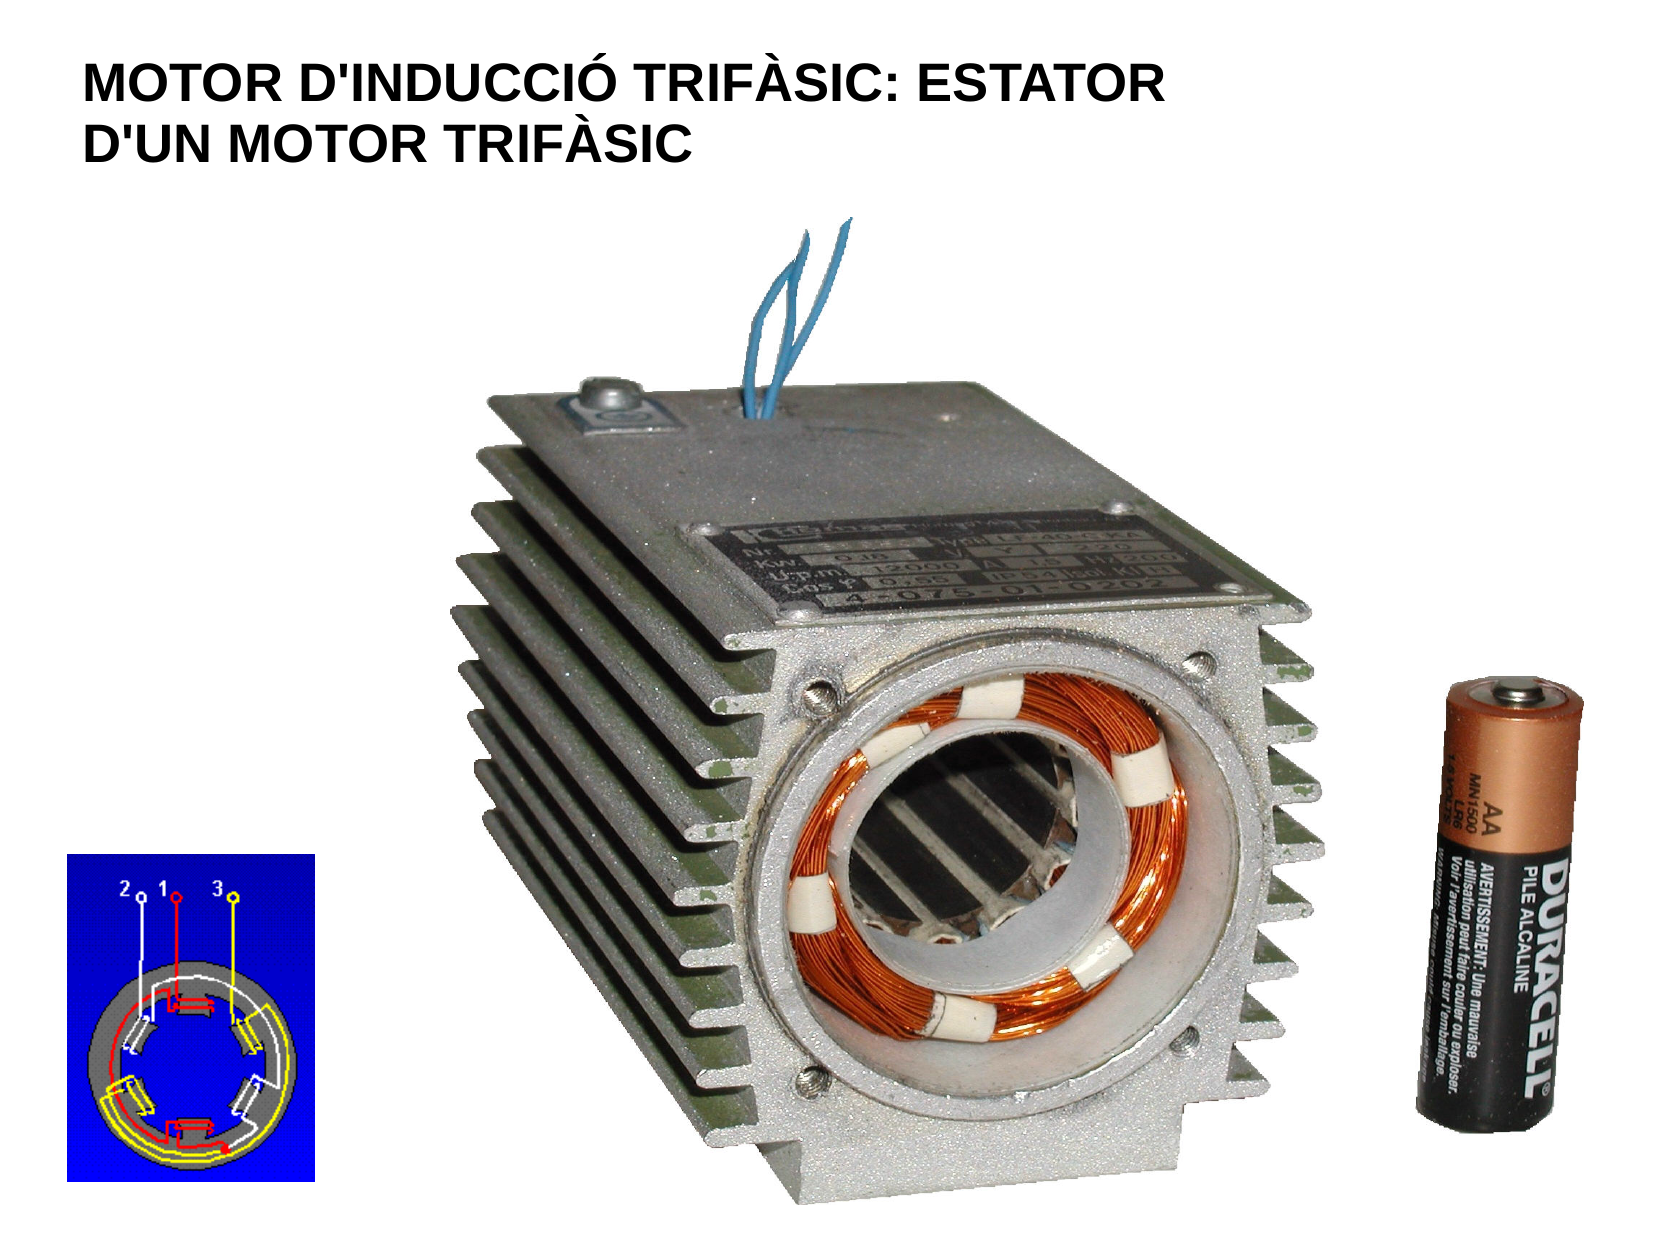

MOTOR D'INDUCCIÓ TRIFÀSIC: ESTATOR D'UN MOTOR TRIFÀSIC
18